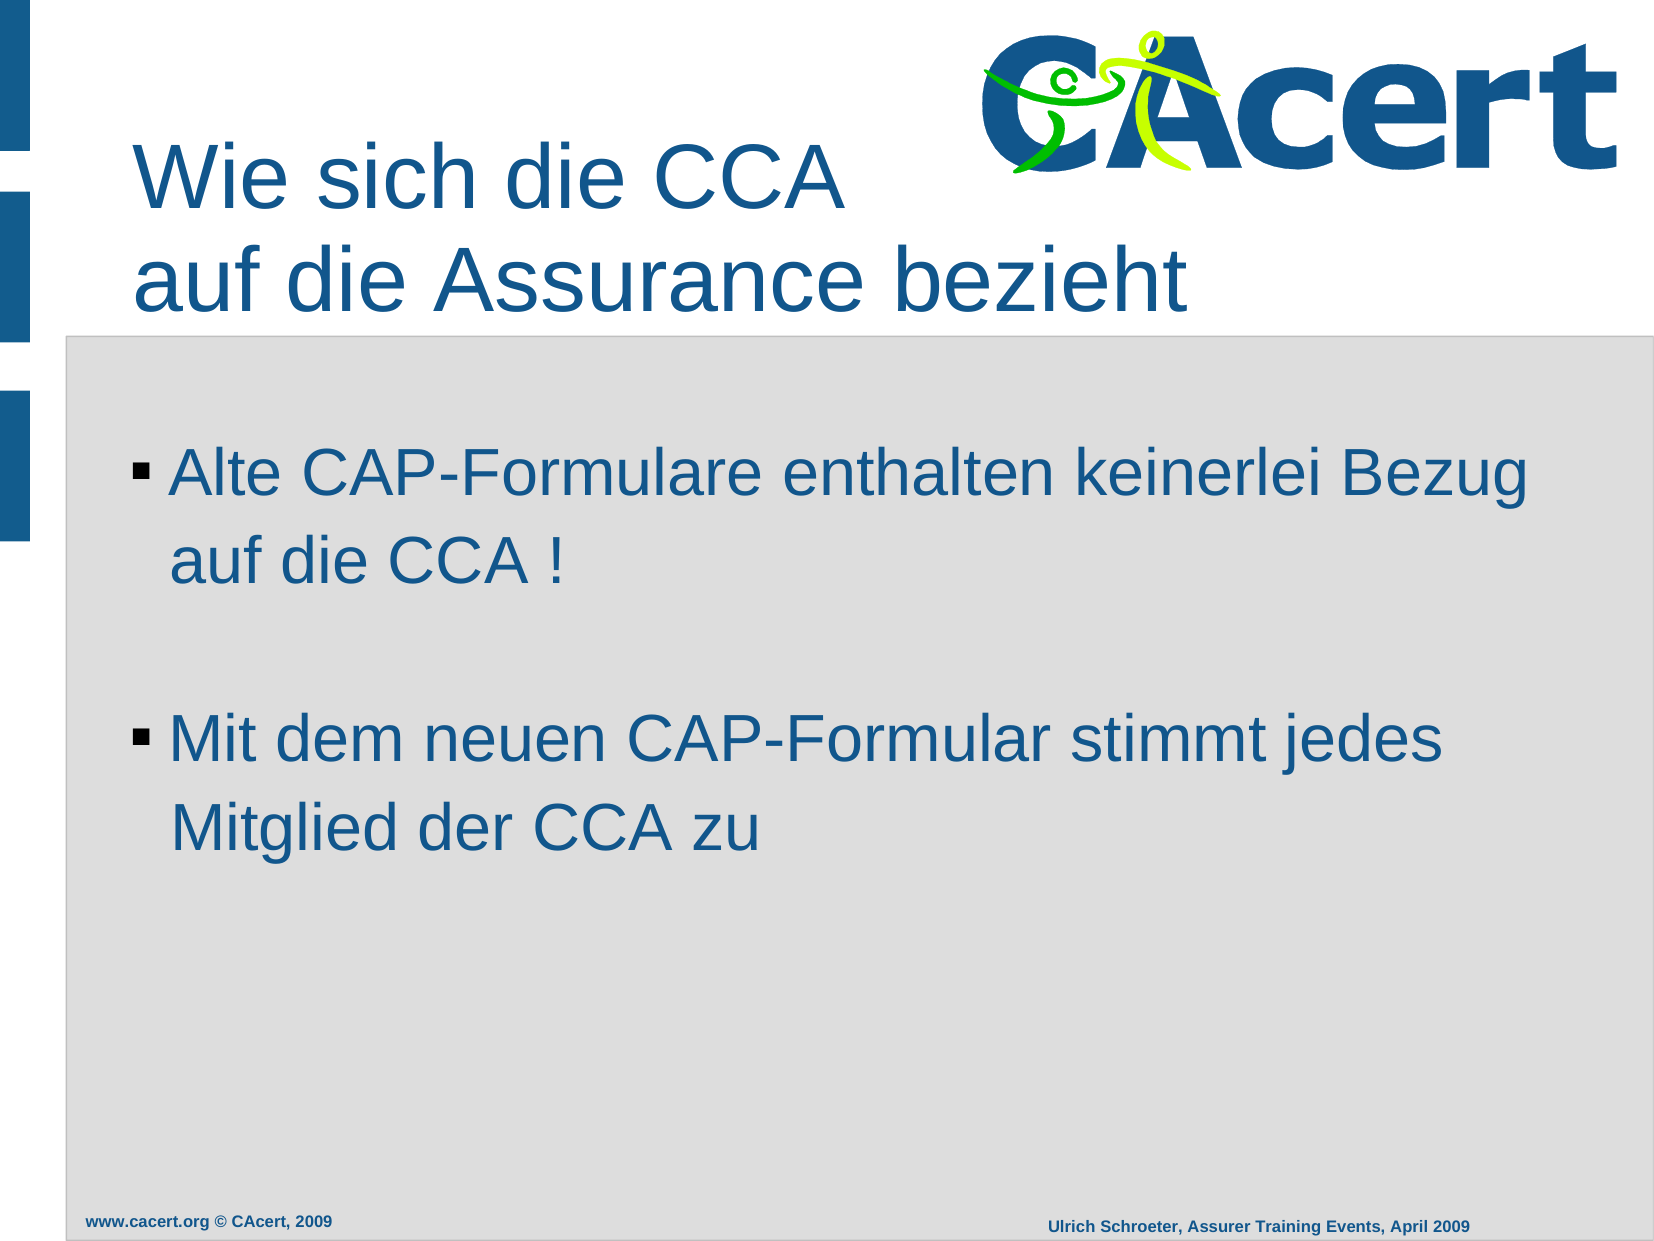

Wie sich die CCA
auf die Assurance bezieht
 Alte CAP-Formulare enthalten keinerlei Bezug
 auf die CCA !
 Mit dem neuen CAP-Formular stimmt jedes
 Mitglied der CCA zu